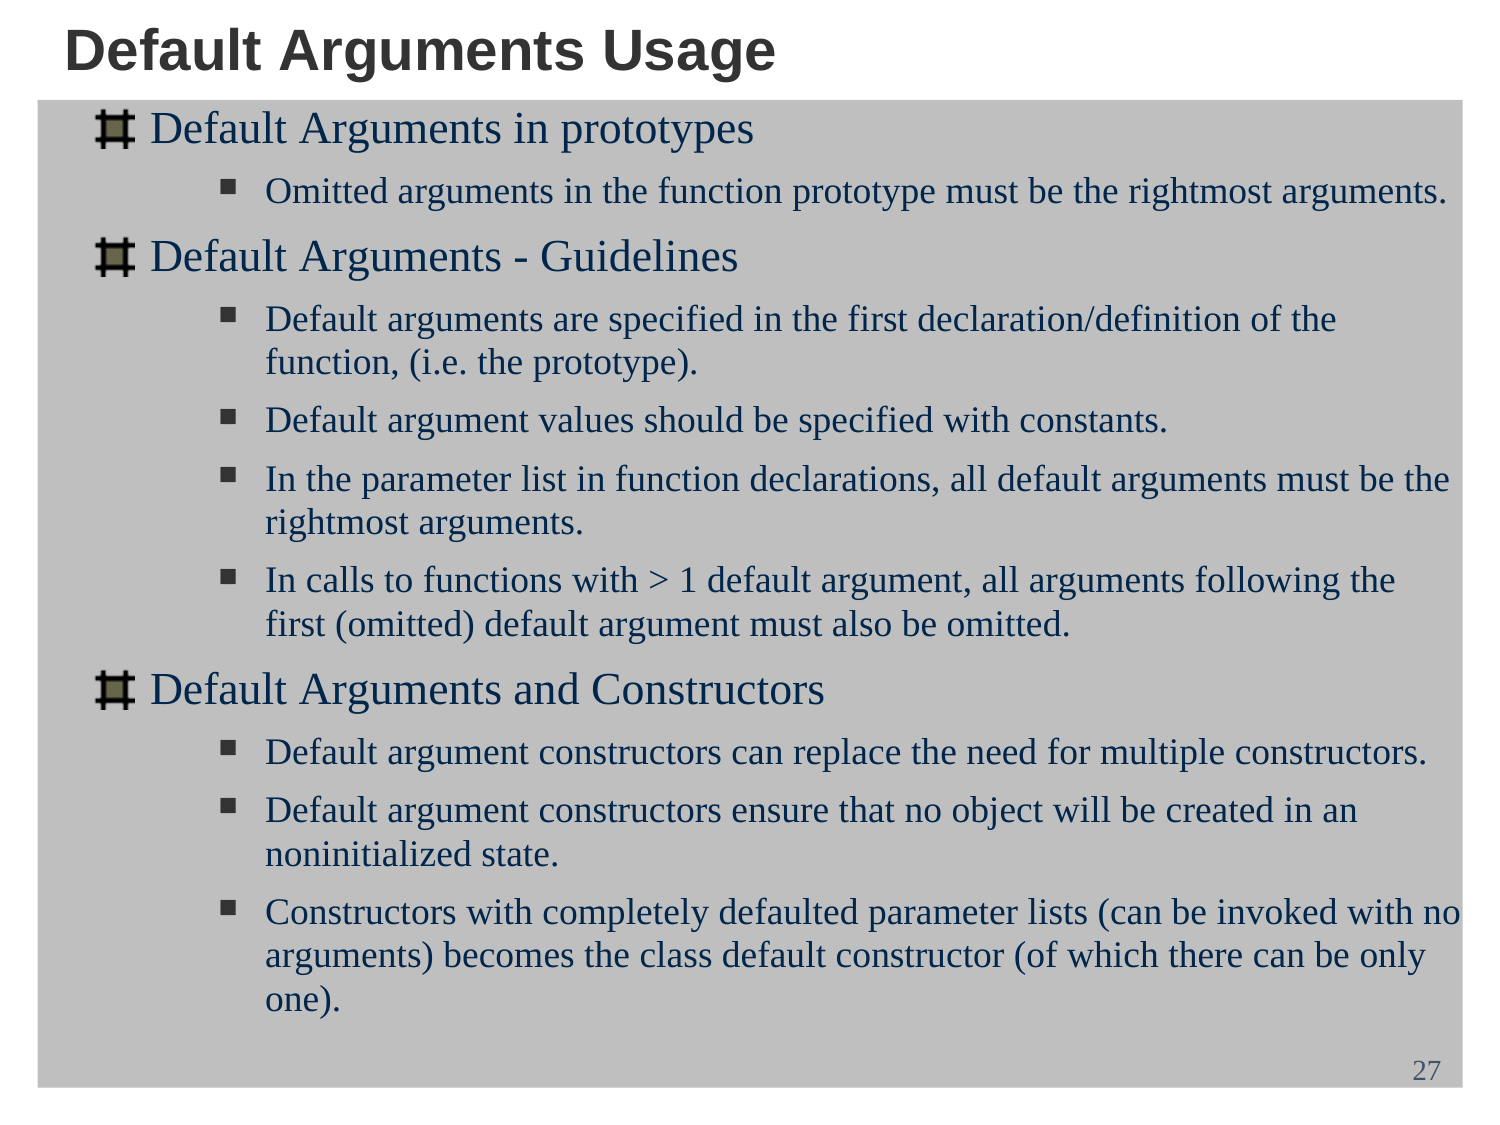

# Default Arguments Usage
Default Arguments in prototypes
Omitted arguments in the function prototype must be the rightmost arguments.
Default Arguments - Guidelines
Default arguments are specified in the first declaration/definition of the function, (i.e. the prototype).
Default argument values should be specified with constants.
In the parameter list in function declarations, all default arguments must be the rightmost arguments.
In calls to functions with > 1 default argument, all arguments following the first (omitted) default argument must also be omitted.
Default Arguments and Constructors
Default argument constructors can replace the need for multiple constructors.
Default argument constructors ensure that no object will be created in an noninitialized state.
Constructors with completely defaulted parameter lists (can be invoked with no arguments) becomes the class default constructor (of which there can be only one).